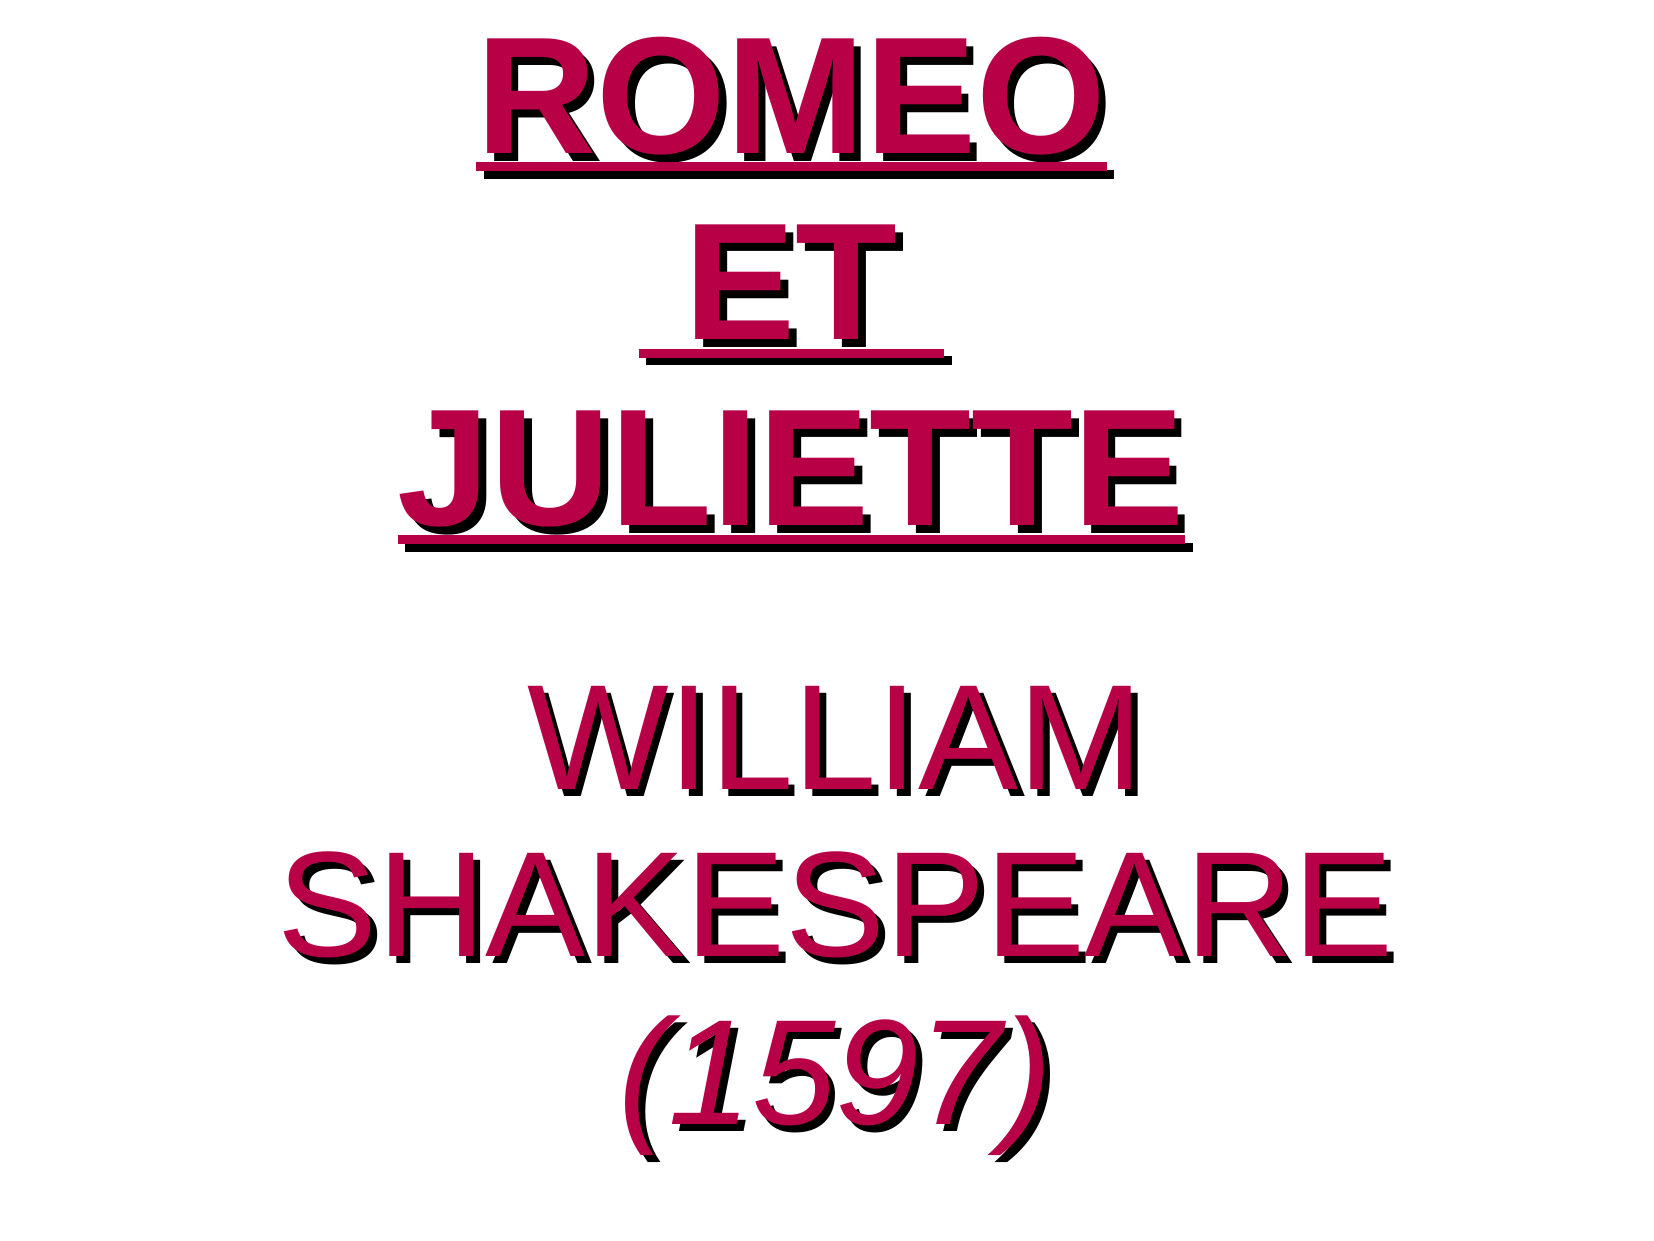

# ROMEO ET JULIETTE
WILLIAM SHAKESPEARE
(1597)